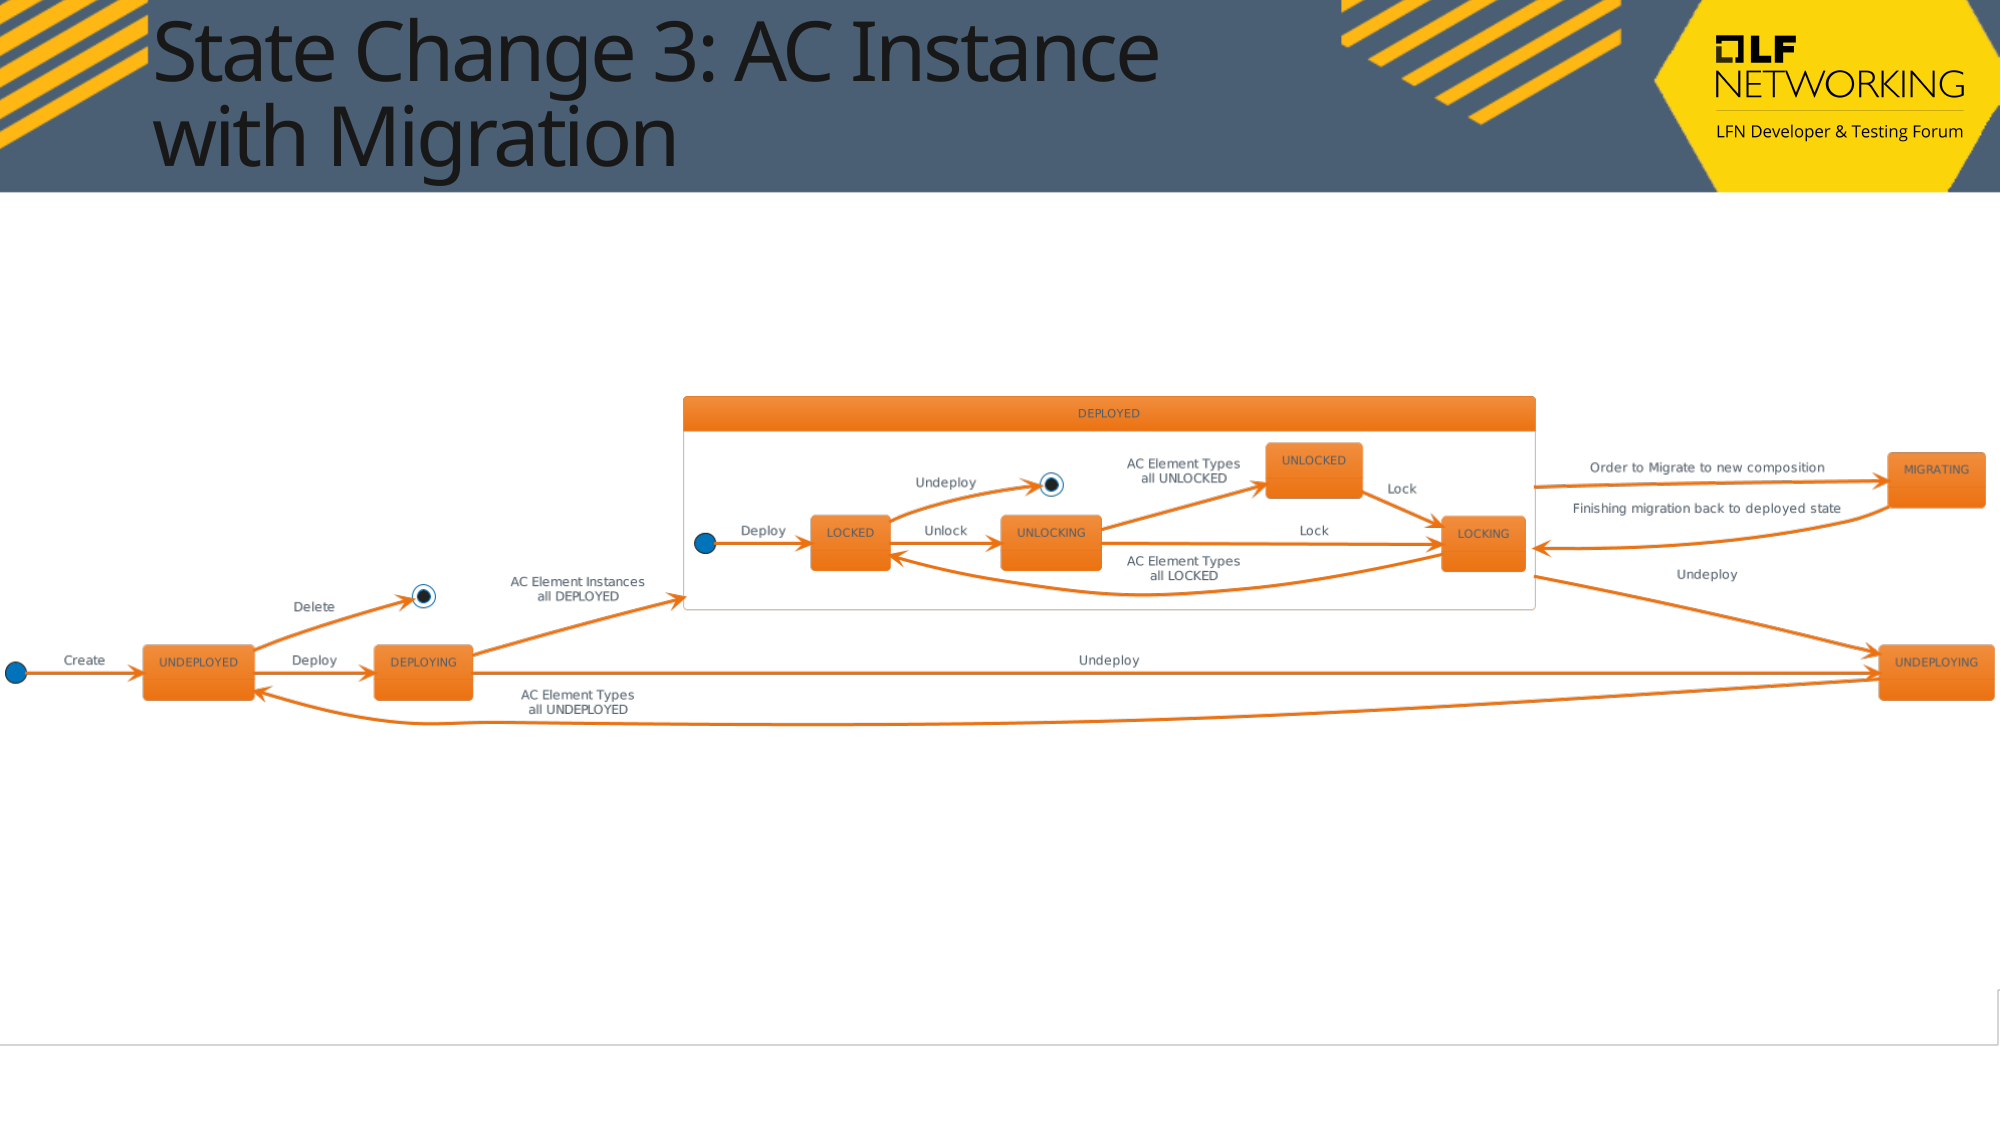

# State Change 3: AC Instance with Migration